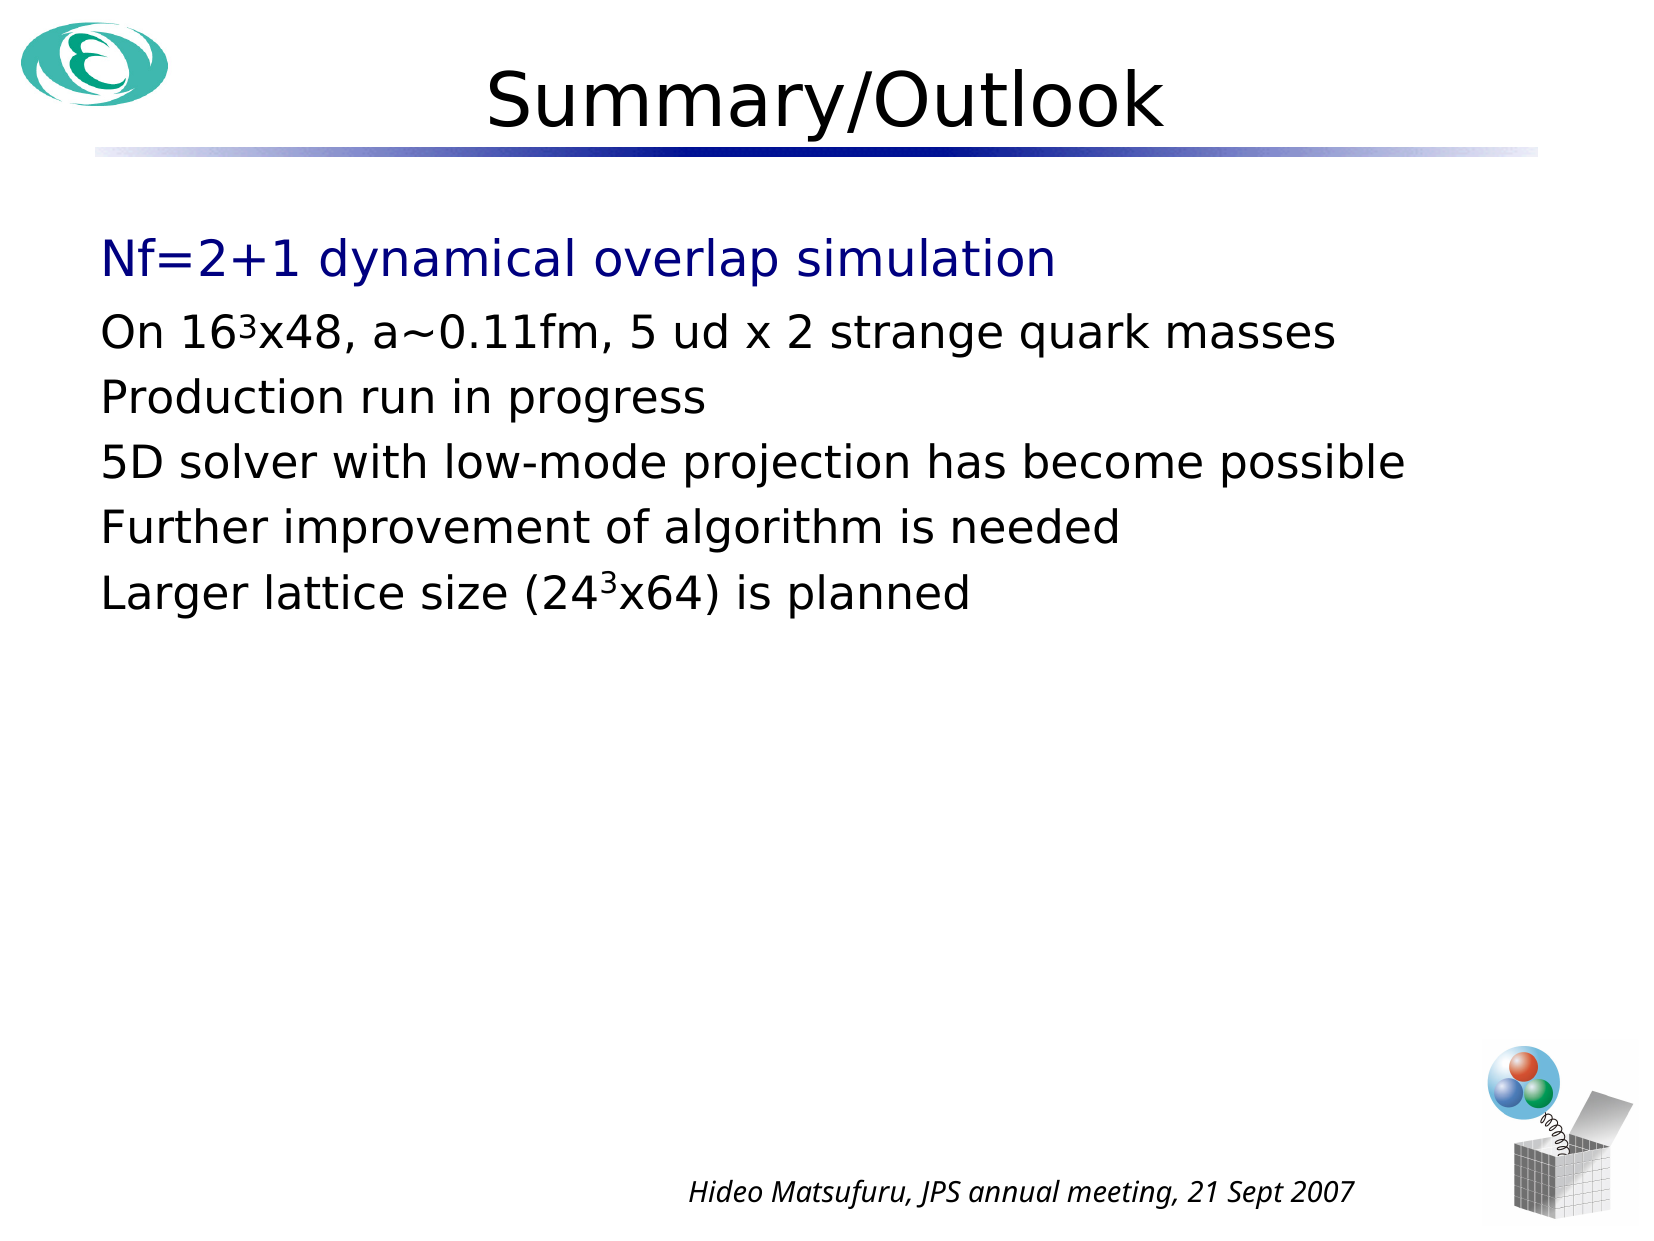

# Summary/Outlook
Nf=2+1 dynamical overlap simulation
On 163x48, a~0.11fm, 5 ud x 2 strange quark masses
Production run in progress
5D solver with low-mode projection has become possible
Further improvement of algorithm is needed
Larger lattice size (243x64) is planned